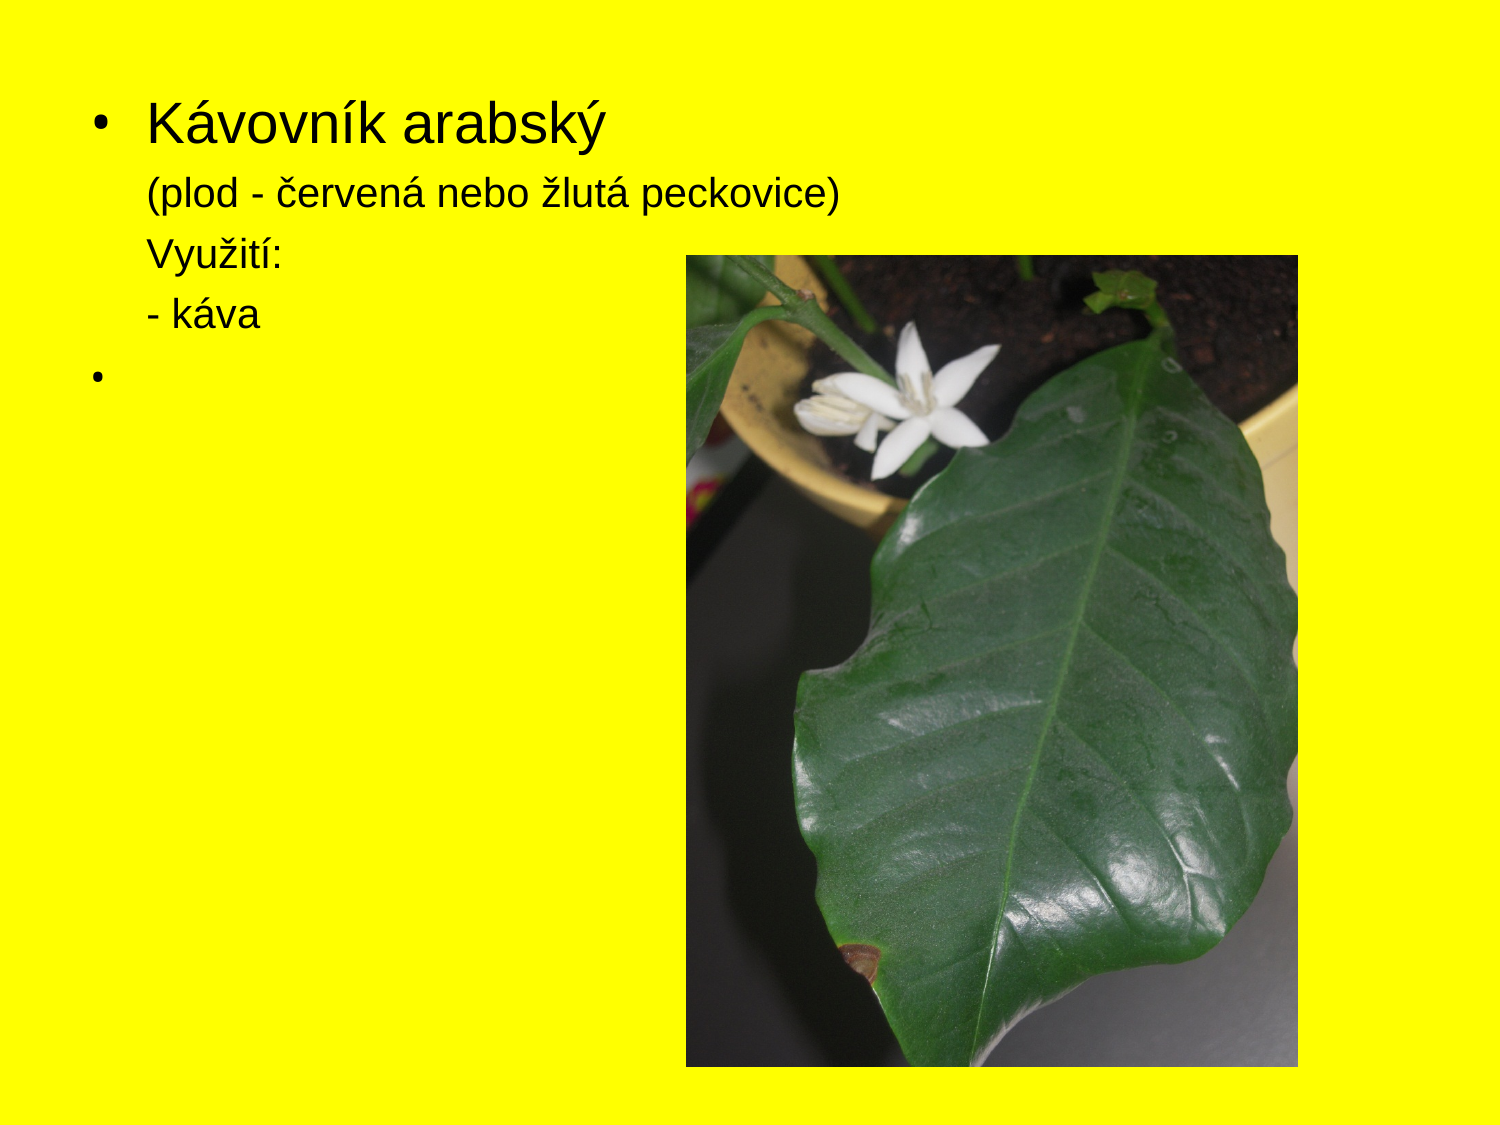

#
Kávovník arabský
(plod - červená nebo žlutá peckovice)
Využití:
- káva